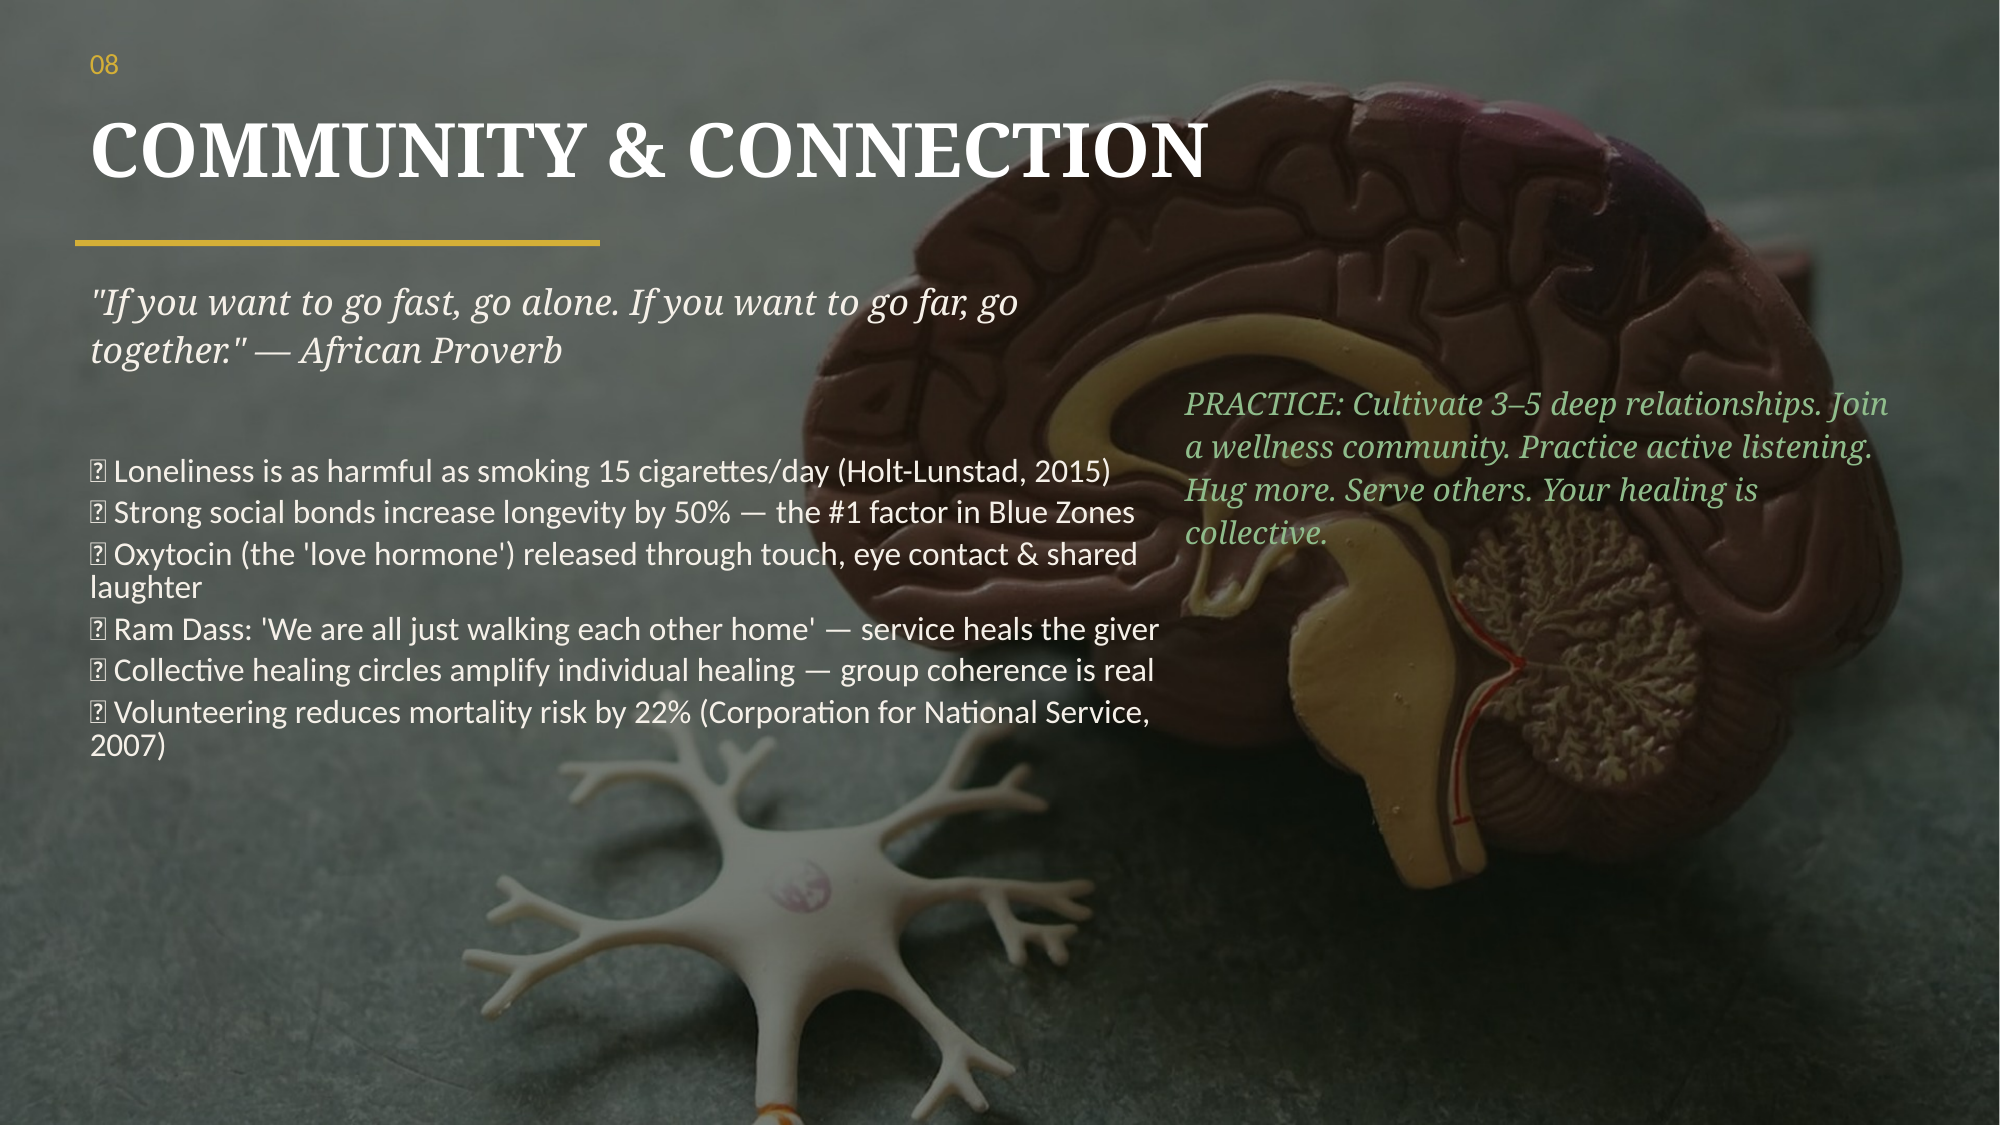

08
COMMUNITY & CONNECTION
"If you want to go fast, go alone. If you want to go far, go together." — African Proverb
PRACTICE: Cultivate 3–5 deep relationships. Join a wellness community. Practice active listening. Hug more. Serve others. Your healing is collective.
🤝 Loneliness is as harmful as smoking 15 cigarettes/day (Holt-Lunstad, 2015)
🤝 Strong social bonds increase longevity by 50% — the #1 factor in Blue Zones
🤝 Oxytocin (the 'love hormone') released through touch, eye contact & shared laughter
🤝 Ram Dass: 'We are all just walking each other home' — service heals the giver
🤝 Collective healing circles amplify individual healing — group coherence is real
🤝 Volunteering reduces mortality risk by 22% (Corporation for National Service, 2007)